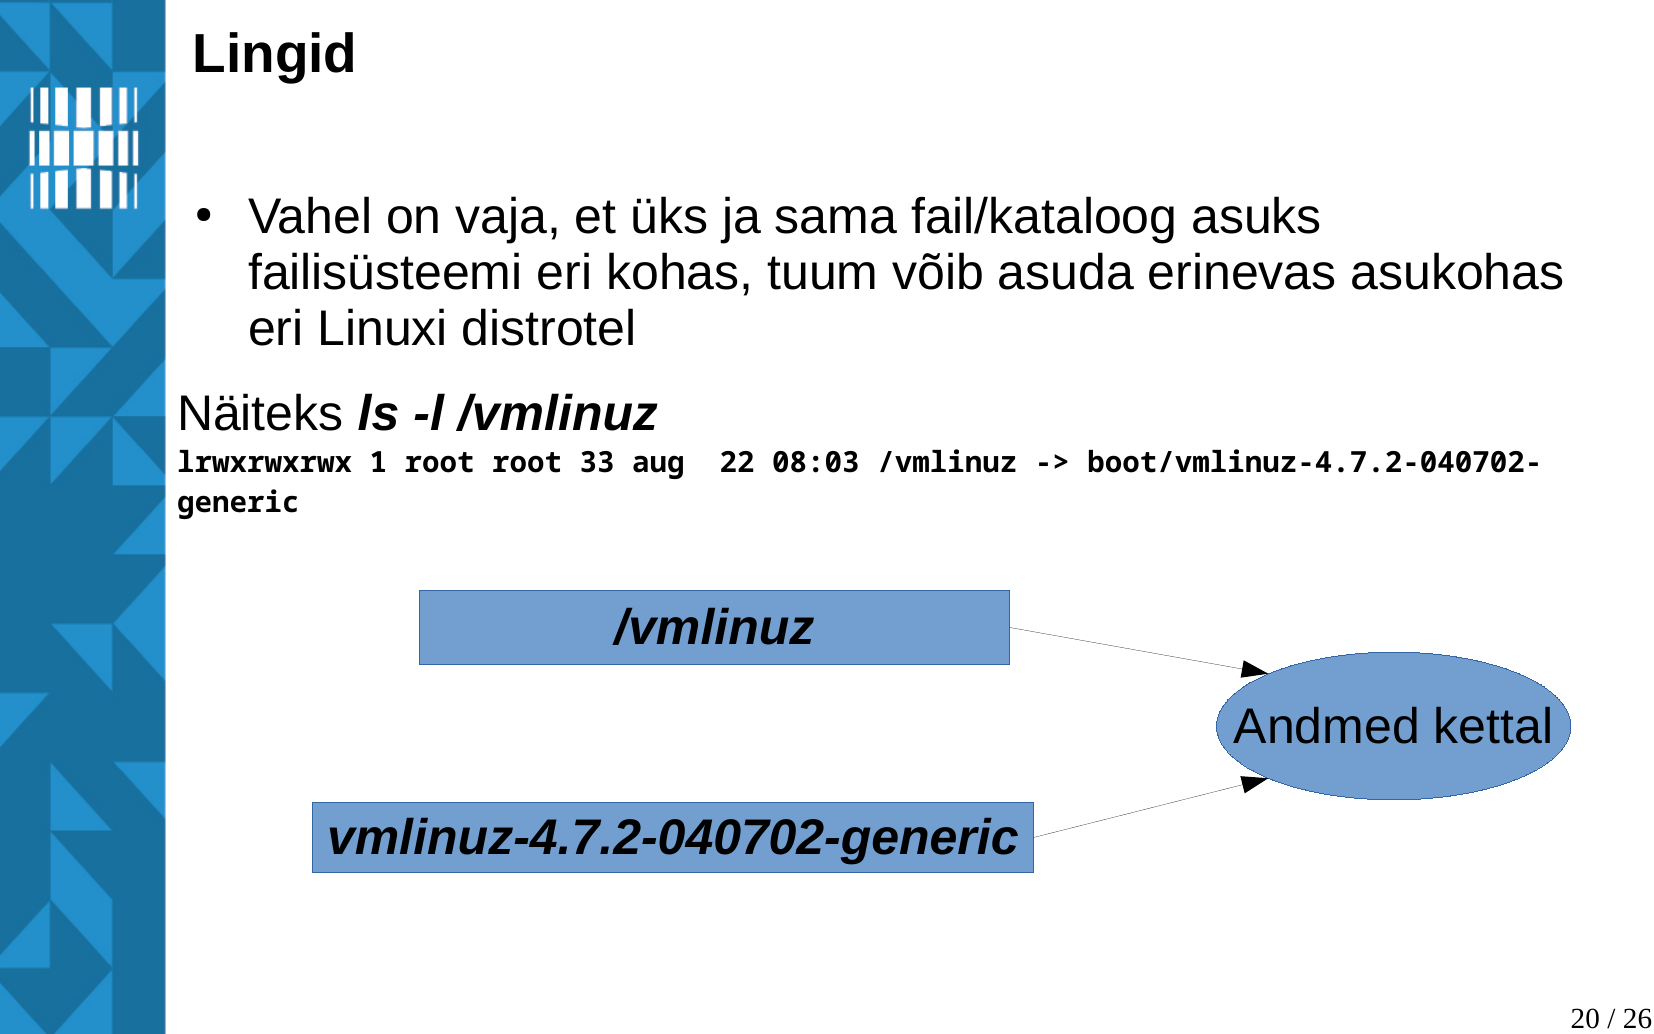

# Lingid
Vahel on vaja, et üks ja sama fail/kataloog asuks failisüsteemi eri kohas, tuum võib asuda erinevas asukohas eri Linuxi distrotel
Näiteks ls -l /vmlinuz
lrwxrwxrwx 1 root root 33 aug 22 08:03 /vmlinuz -> boot/vmlinuz-4.7.2-040702-generic
/vmlinuz
Andmed kettal
vmlinuz-4.7.2-040702-generic
20